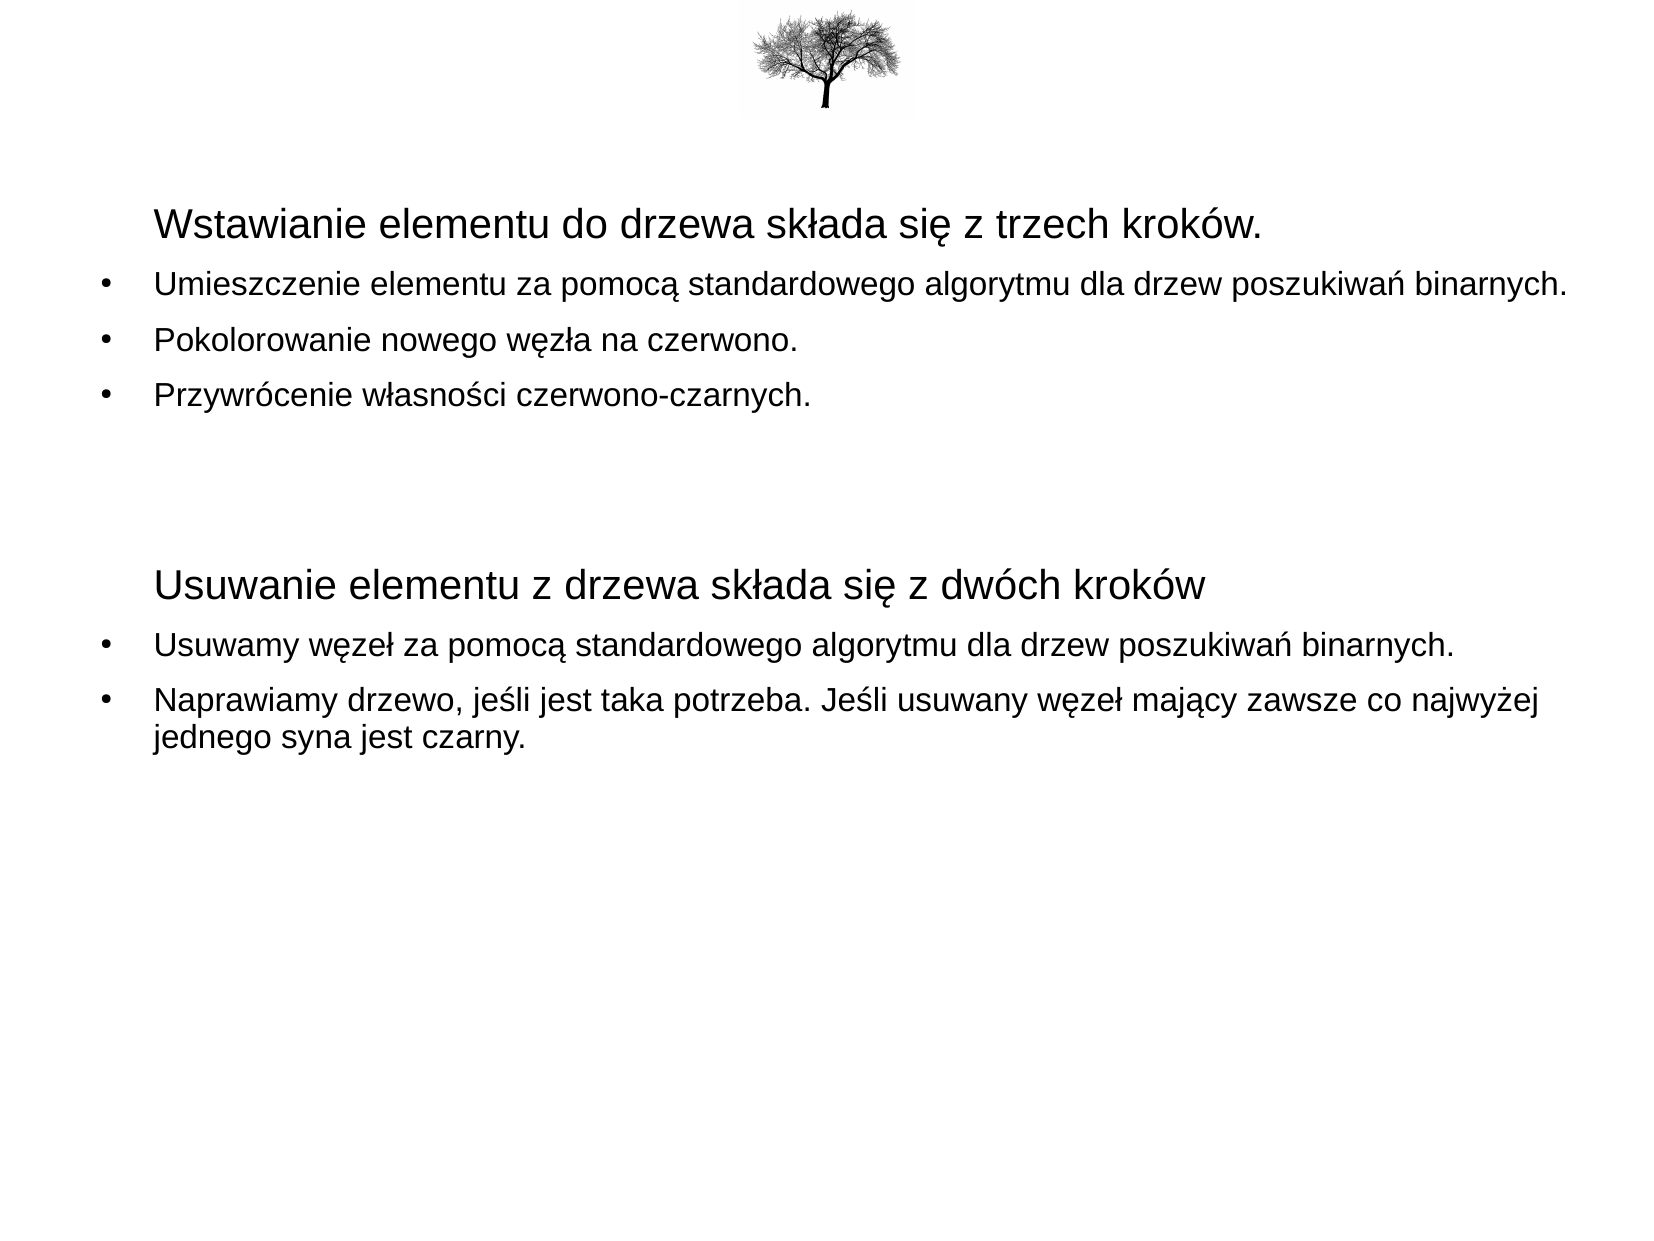

# Wstawianie elementu do drzewa składa się z trzech kroków.
Umieszczenie elementu za pomocą standardowego algorytmu dla drzew poszukiwań binarnych.
Pokolorowanie nowego węzła na czerwono.
Przywrócenie własności czerwono-czarnych.
Usuwanie elementu z drzewa składa się z dwóch kroków
Usuwamy węzeł za pomocą standardowego algorytmu dla drzew poszukiwań binarnych.
Naprawiamy drzewo, jeśli jest taka potrzeba. Jeśli usuwany węzeł mający zawsze co najwyżej jednego syna jest czarny.